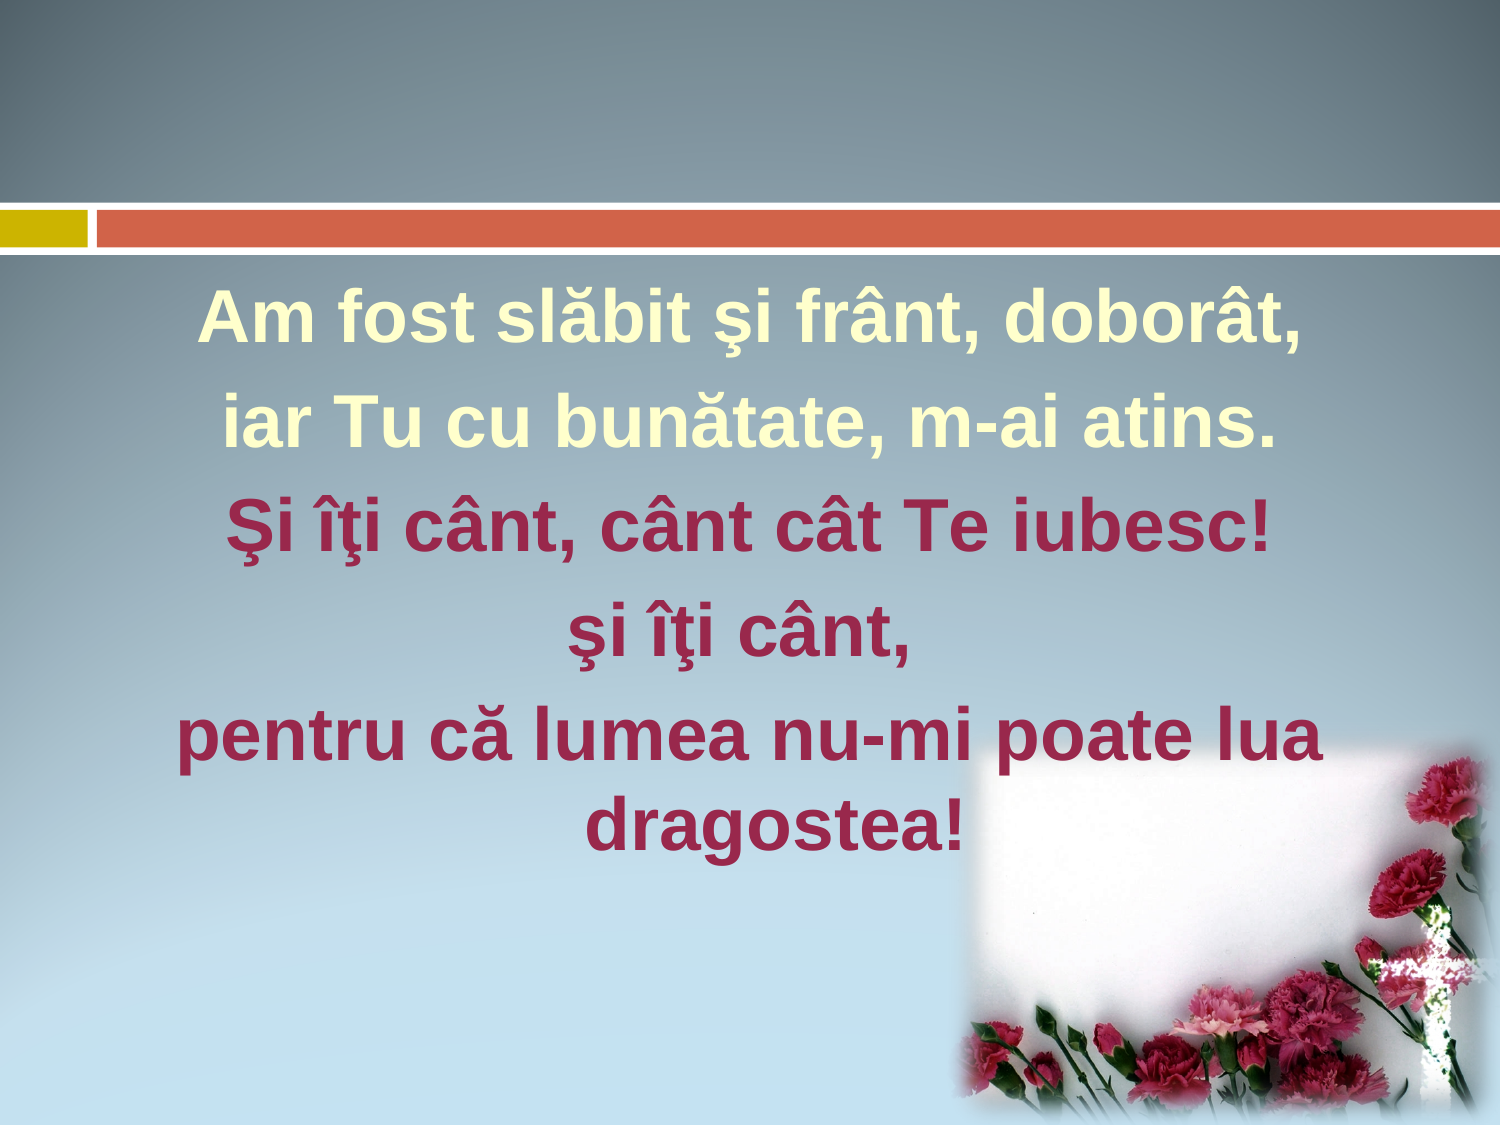

Am fost slăbit şi frânt, doborât,
iar Tu cu bunătate, m-ai atins.
Şi îţi cânt, cânt cât Te iubesc!
şi îţi cânt,
pentru că lumea nu-mi poate lua dragostea!
#